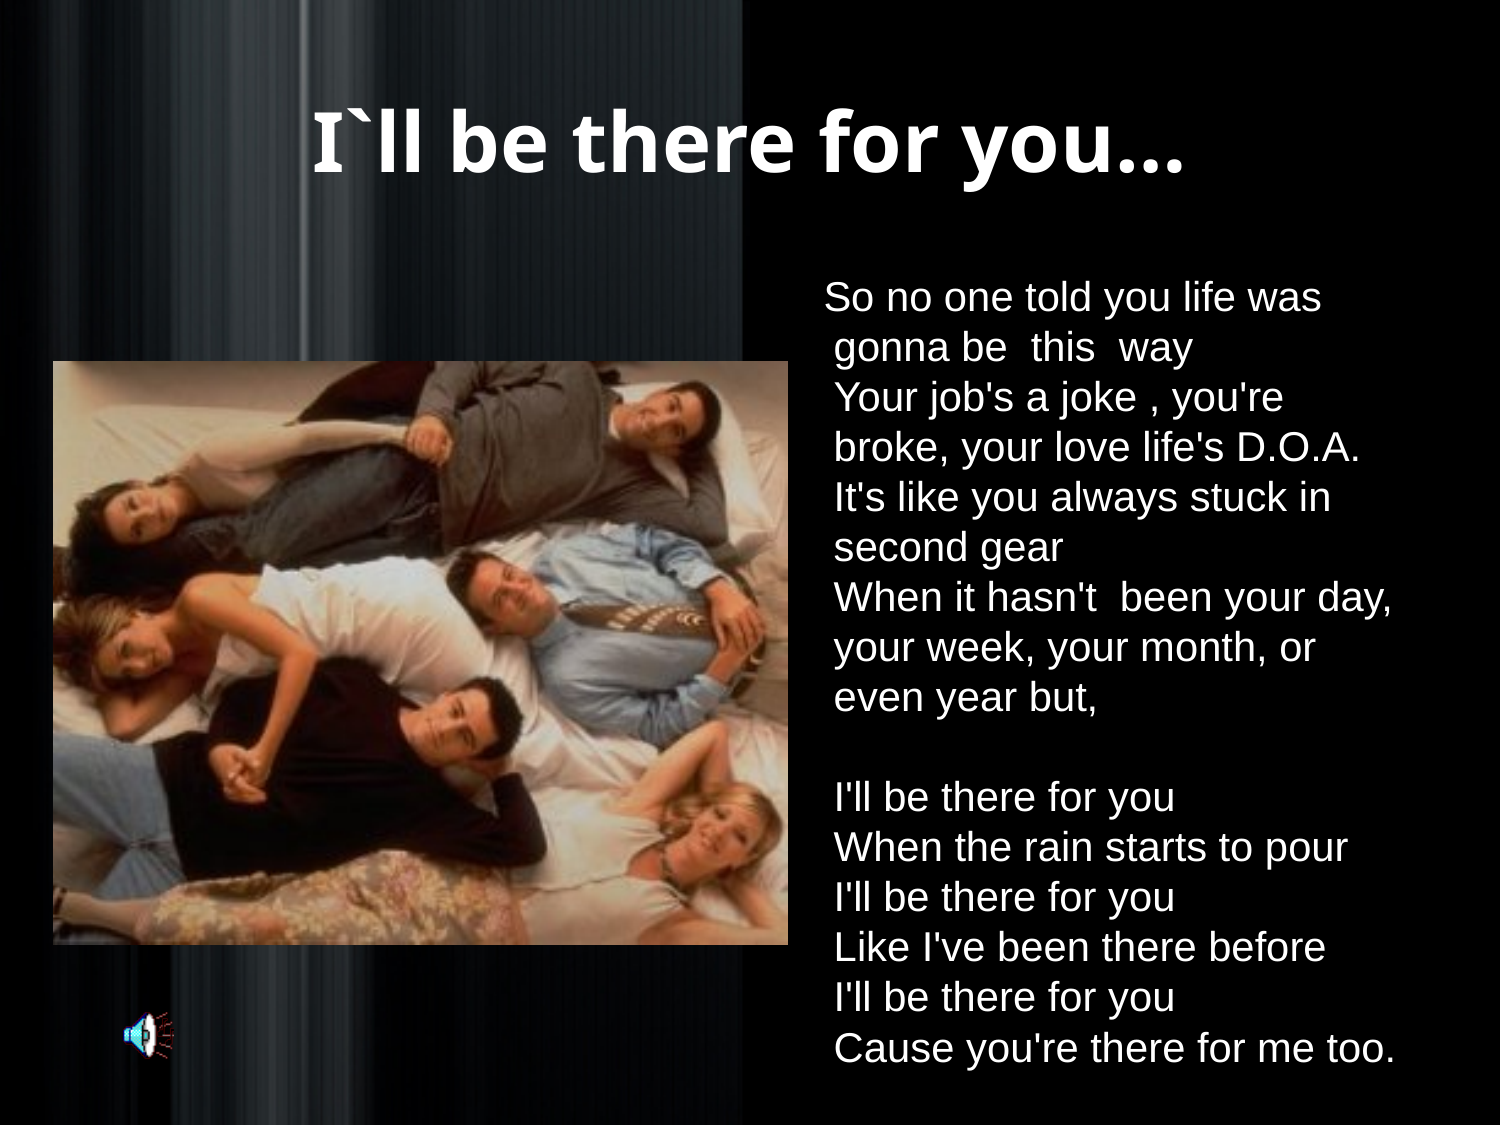

# I`ll be there for you…
 So no one told you life was gonna be  this  way
Your job's a joke , you're broke, your love life's D.O.A.
It's like you always stuck in second gear
When it hasn't  been your day, your week, your month, or even year but,
I'll be there for you
When the rain starts to pour
I'll be there for you
Like I've been there before
I'll be there for you
Cause you're there for me too.